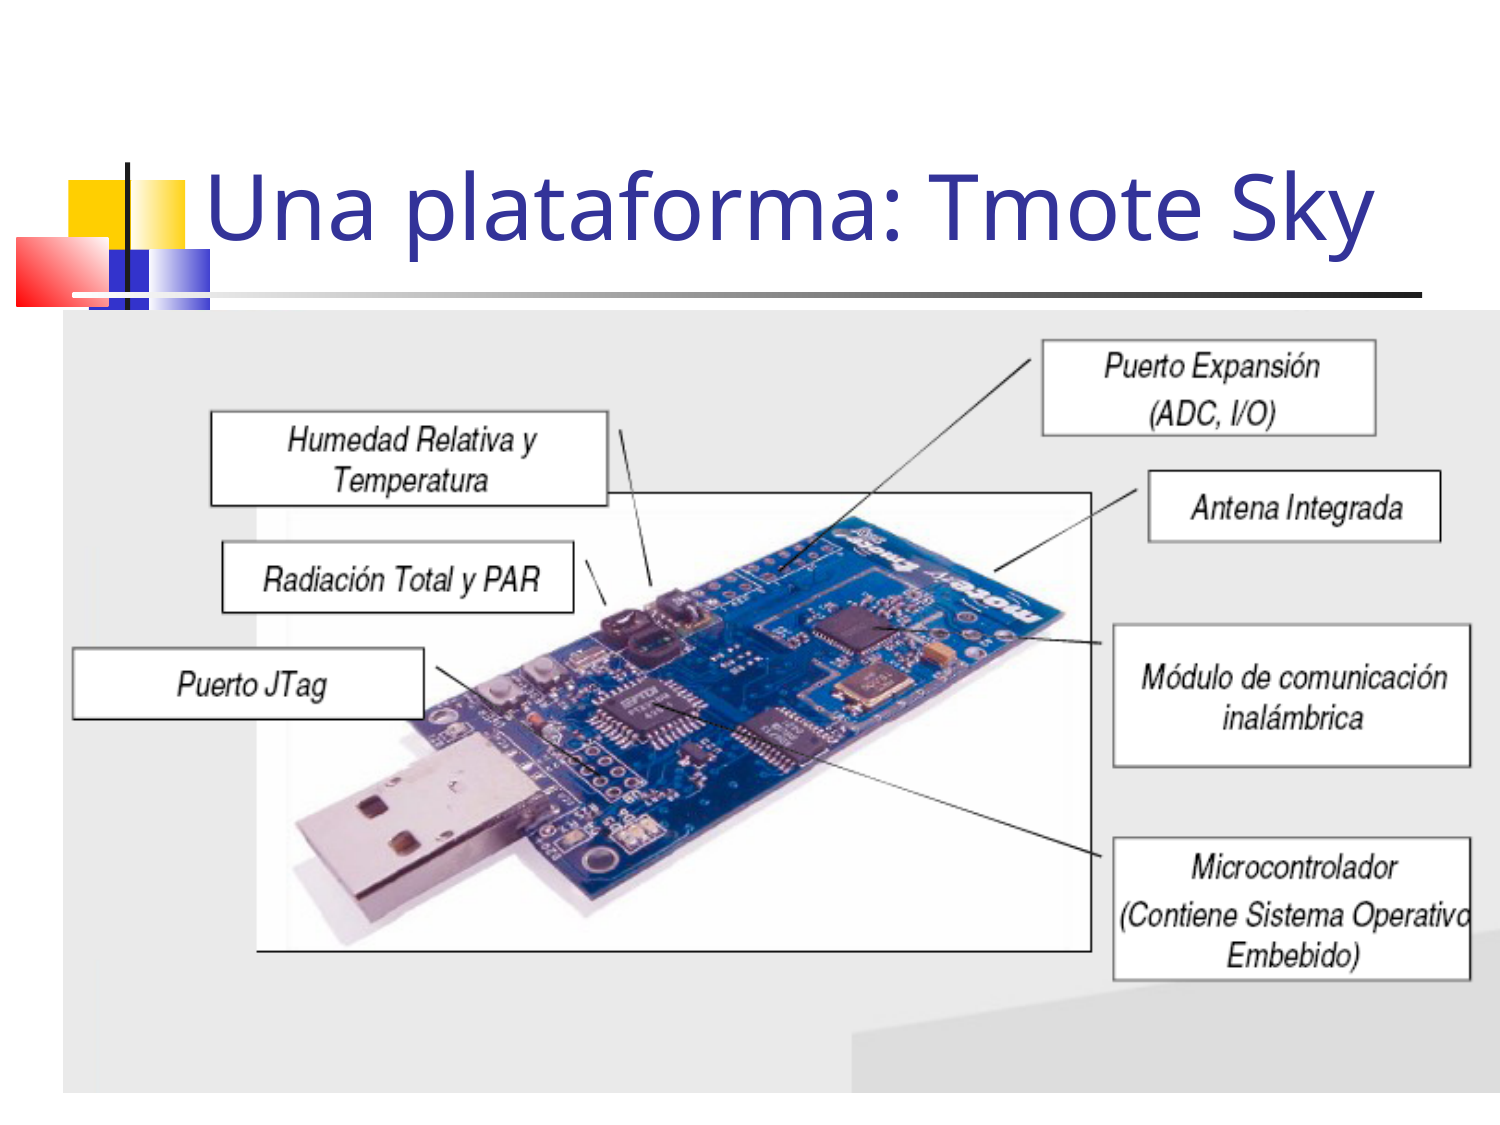

# Una plataforma: Tmote Sky
7
Abril 2009
elo.utfsm.cl